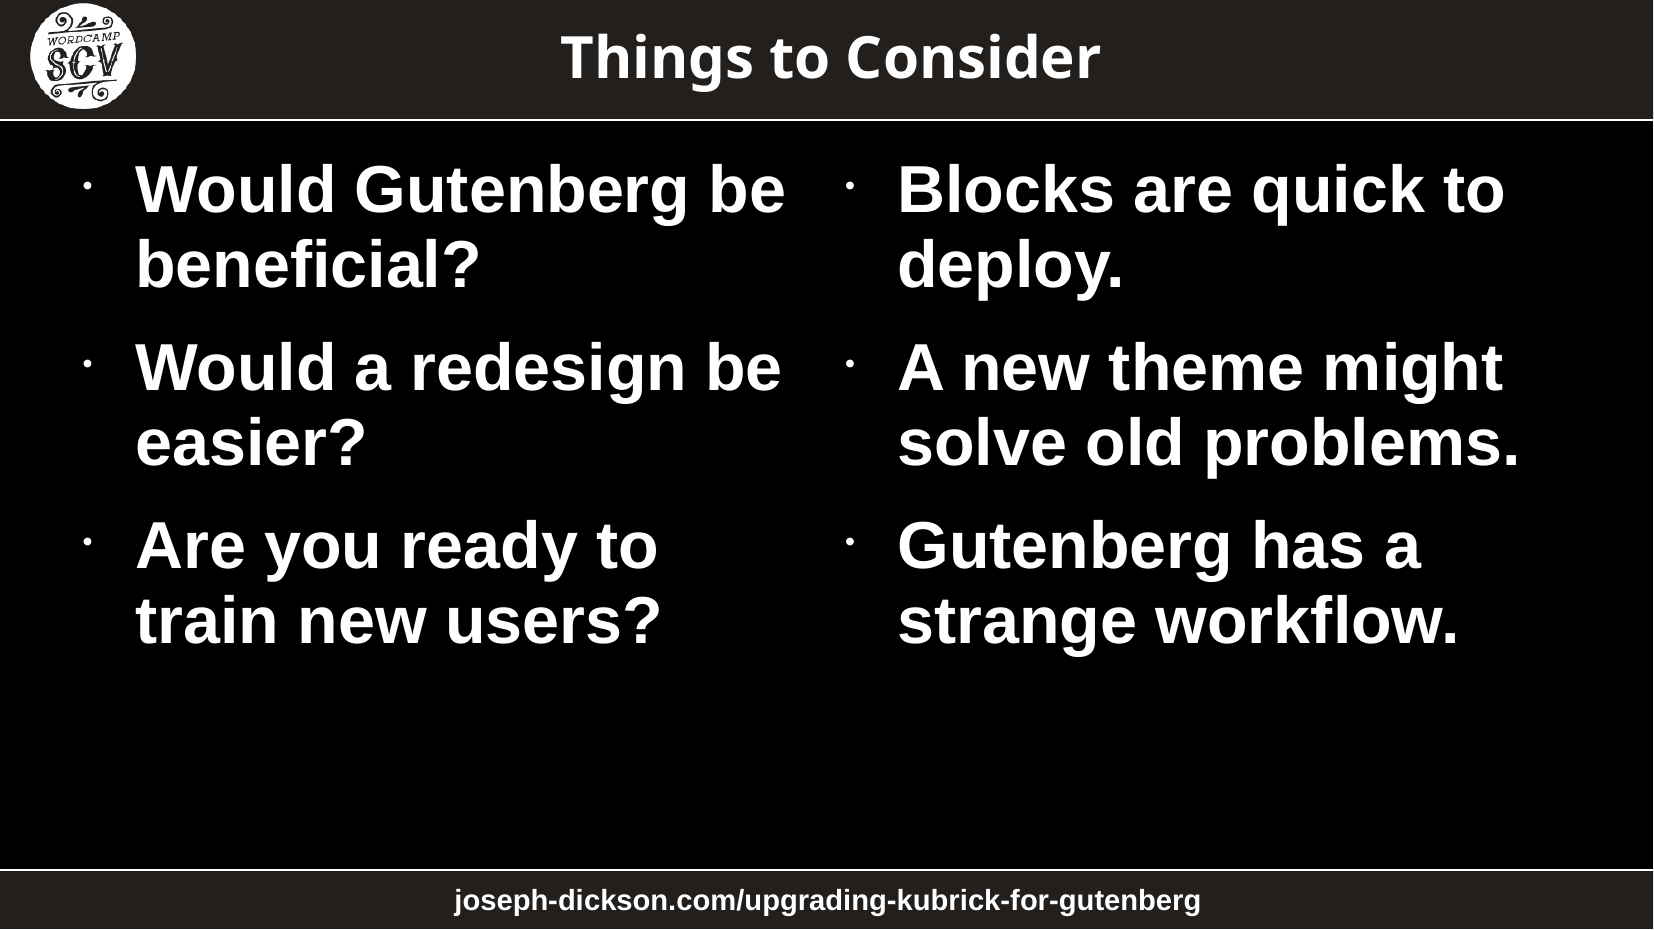

# Things to Consider
Would Gutenberg be beneficial?
Would a redesign be easier?
Are you ready to train new users?
Blocks are quick to deploy.
A new theme might solve old problems.
Gutenberg has a strange workflow.